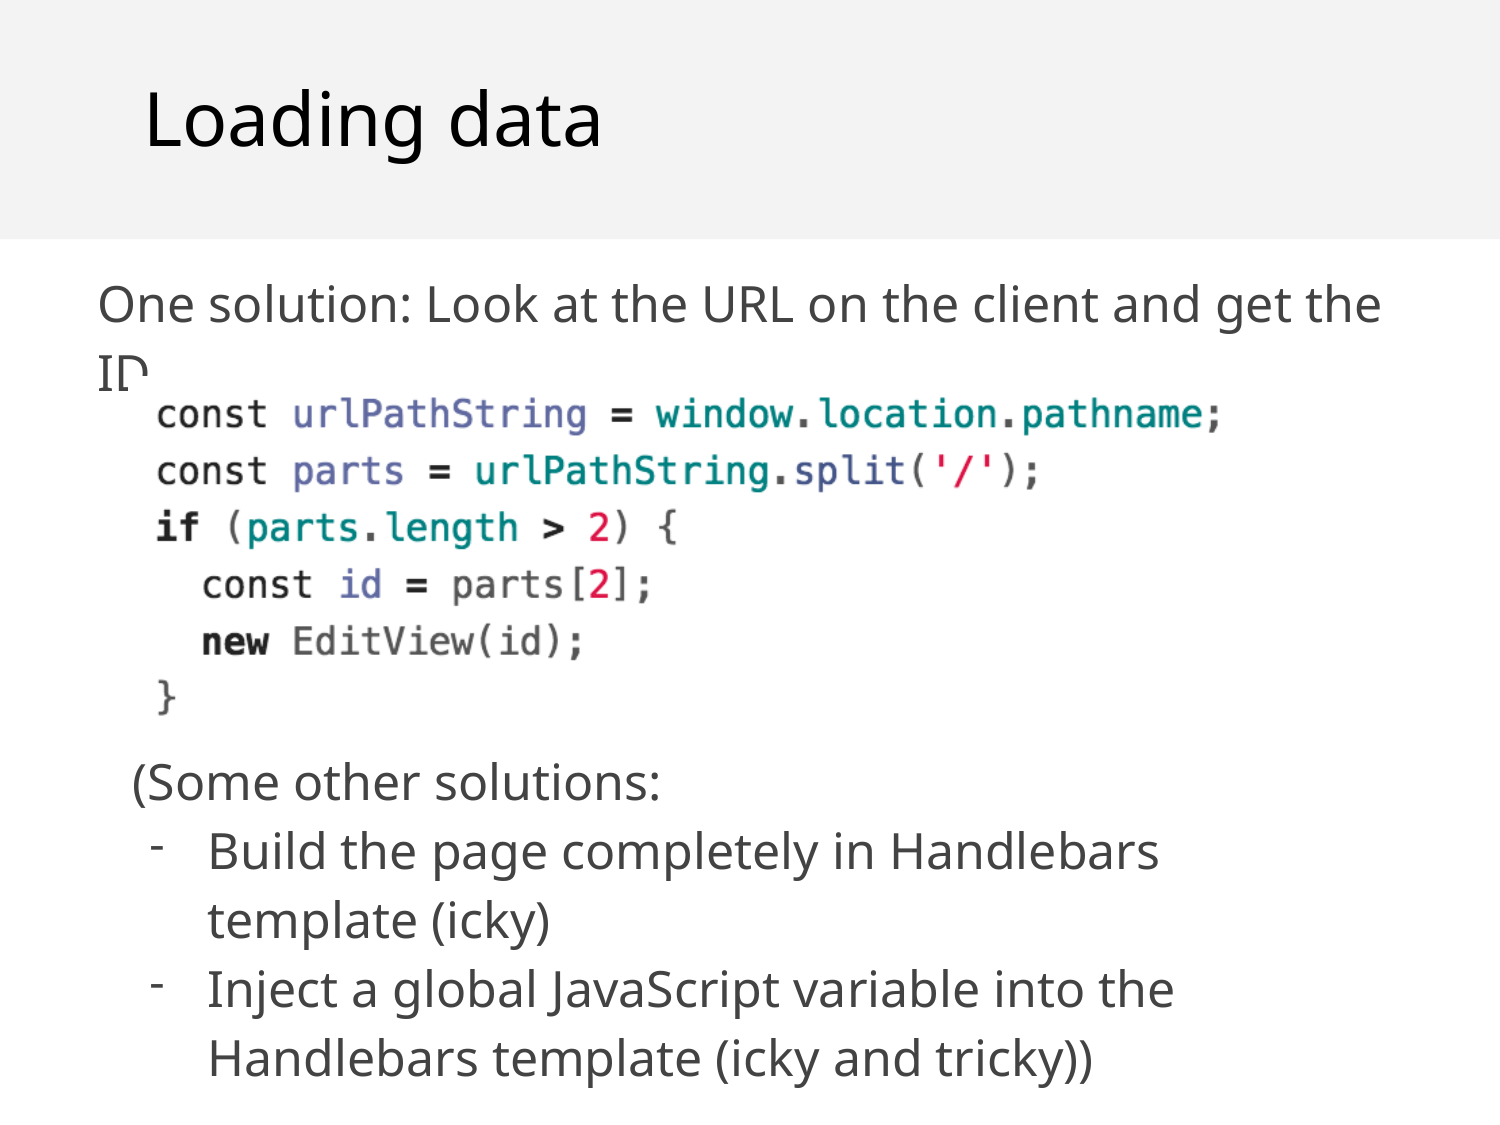

# Loading data
One solution: Look at the URL on the client and get the ID
(Some other solutions:
Build the page completely in Handlebars template (icky)
Inject a global JavaScript variable into the Handlebars template (icky and tricky))